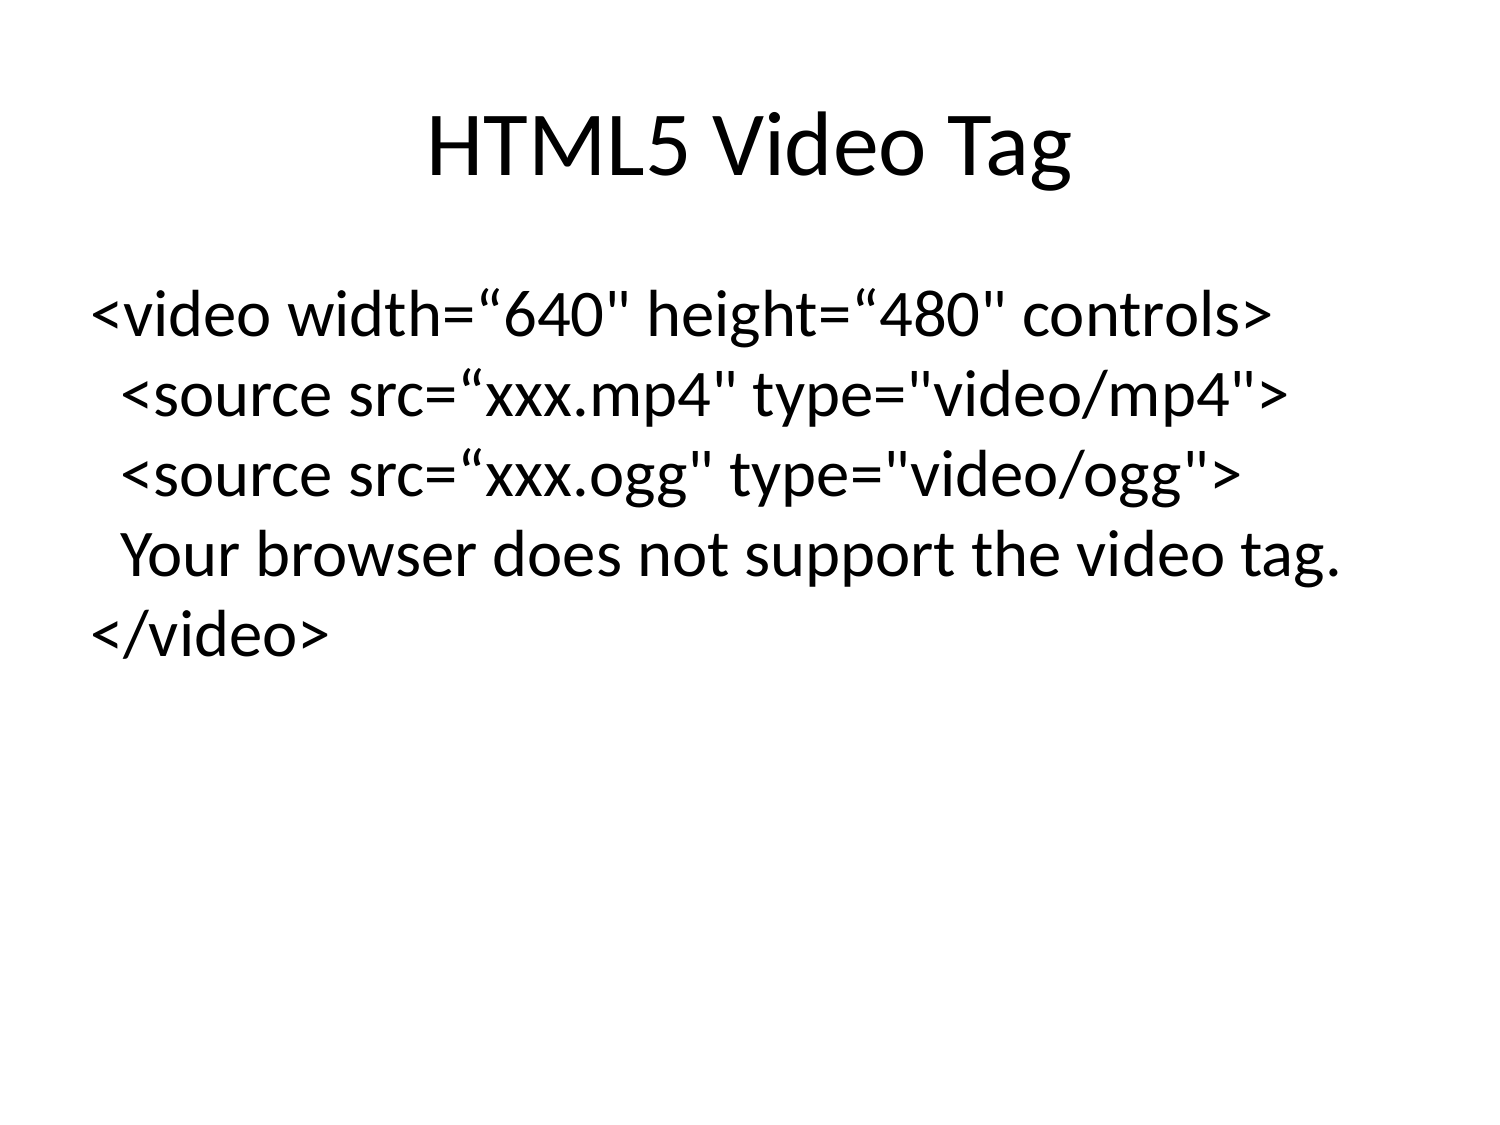

# HTML5 Video Tag
<video width=“640" height=“480" controls>
  <source src=“xxx.mp4" type="video/mp4">
  <source src=“xxx.ogg" type="video/ogg">
  Your browser does not support the video tag.
</video>